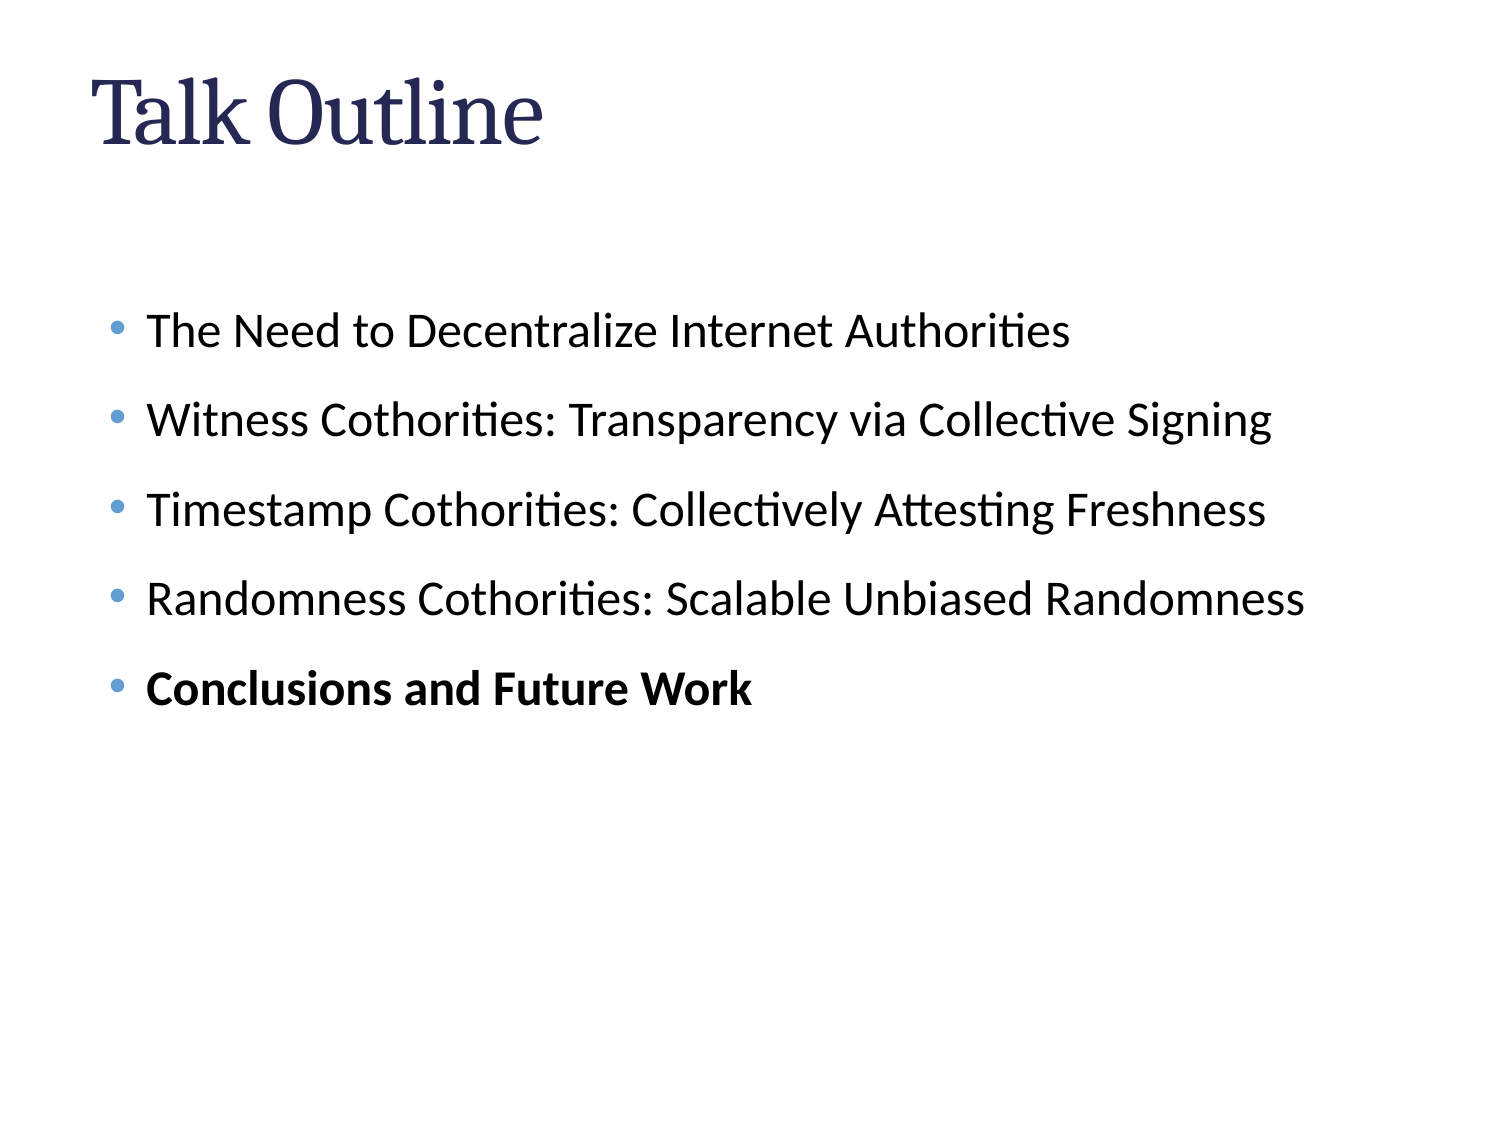

# Talk Outline
The Need to Decentralize Internet Authorities
Witness Cothorities: Transparency via Collective Signing
Timestamp Cothorities: Collectively Attesting Freshness
Randomness Cothorities: Scalable Unbiased Randomness
Conclusions and Future Work